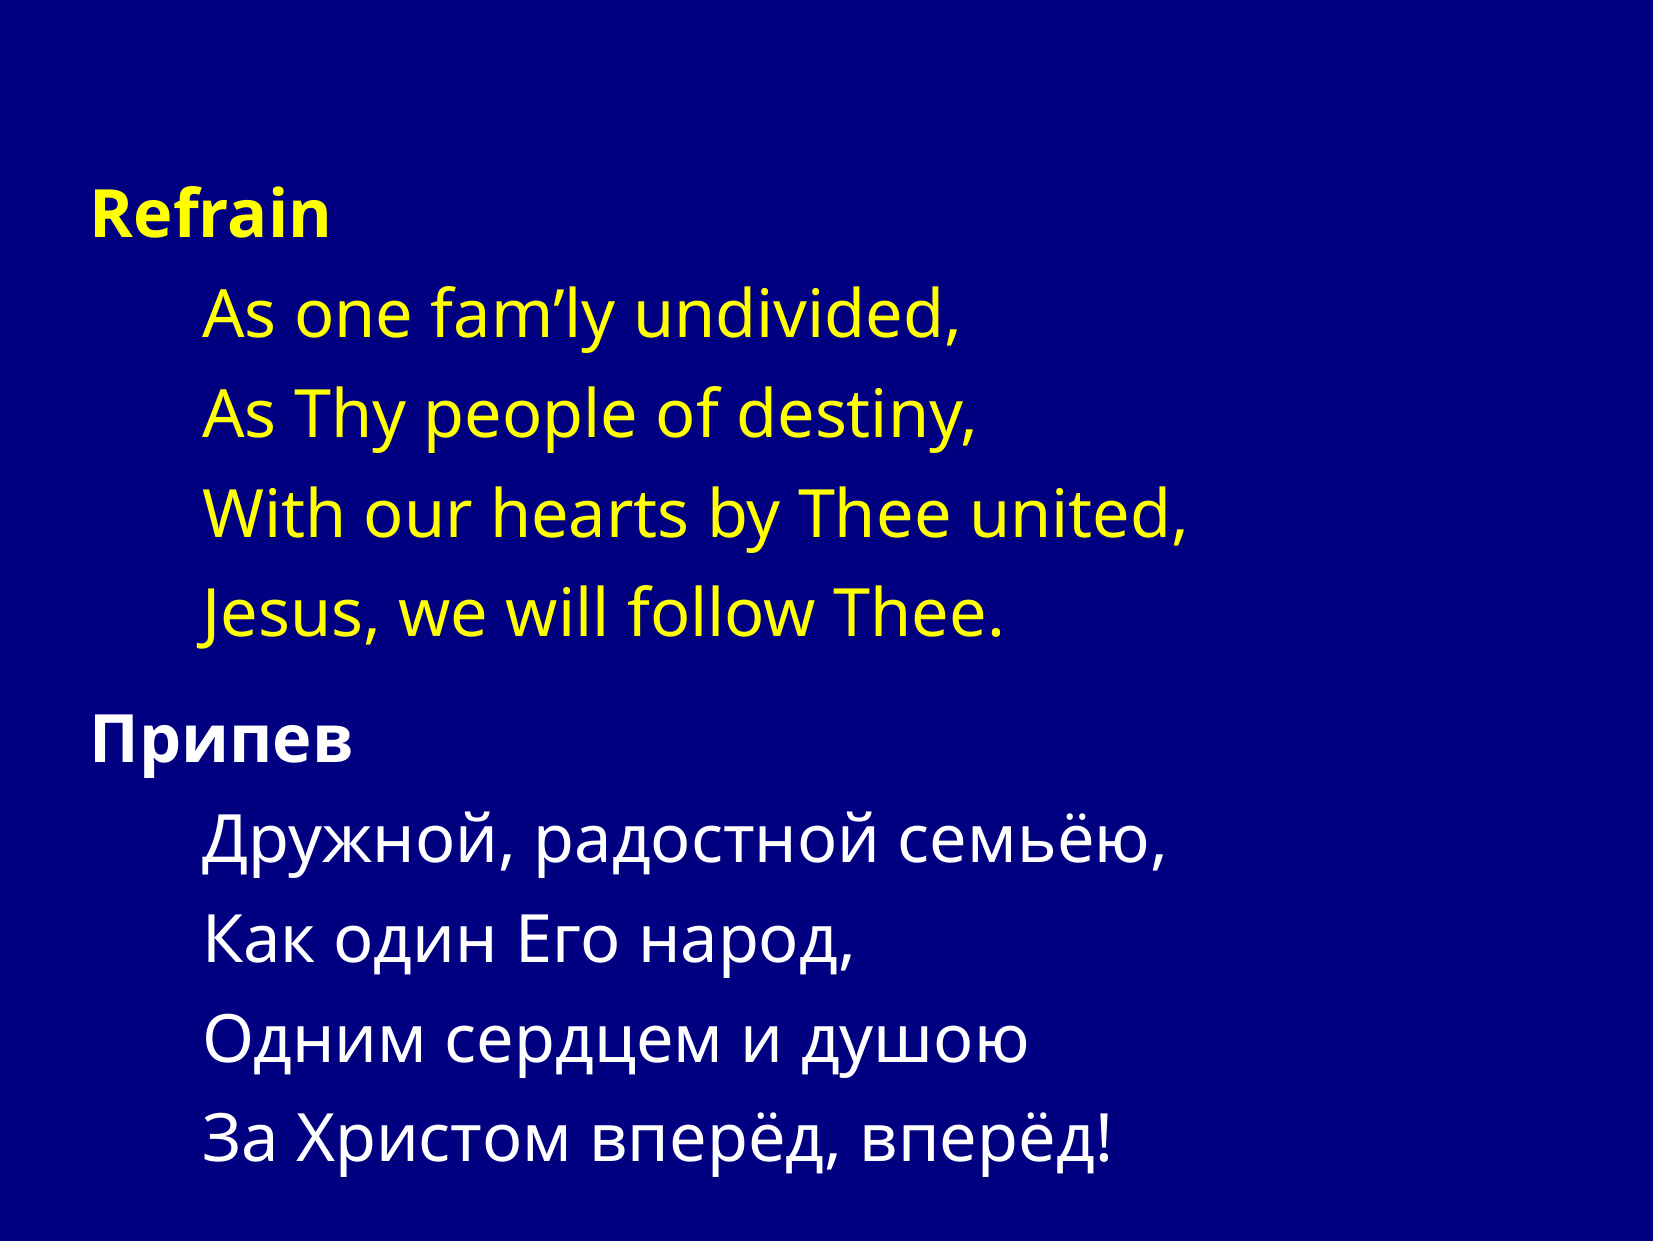

Refrain
	As one fam’ly undivided,
	As Thy people of destiny,
	With our hearts by Thee united,
	Jesus, we will follow Thee.
Припев
	Дружной, радостной семьёю,
	Как один Его народ,
	Одним сердцем и душою
	За Христом вперёд, вперёд!